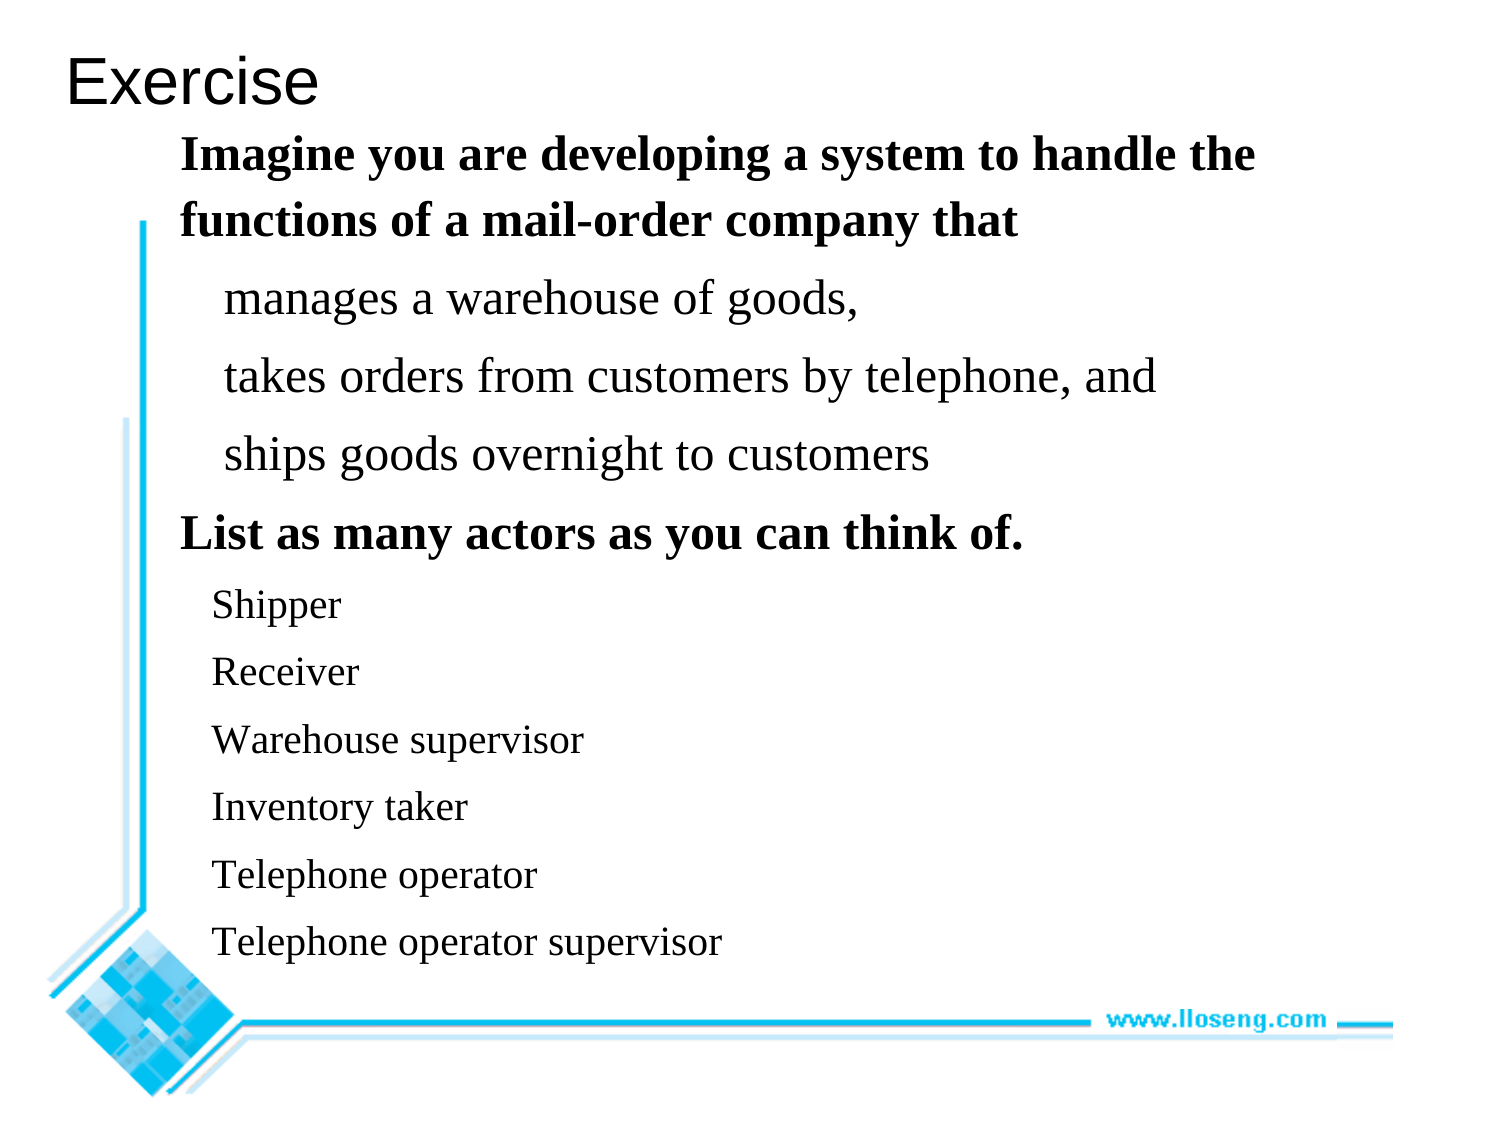

# Exercise
Imagine you are developing a system to handle the functions of a mail-order company that
 manages a warehouse of goods,
 takes orders from customers by telephone, and
 ships goods overnight to customers
List as many actors as you can think of.
Shipper
Receiver
Warehouse supervisor
Inventory taker
Telephone operator
Telephone operator supervisor